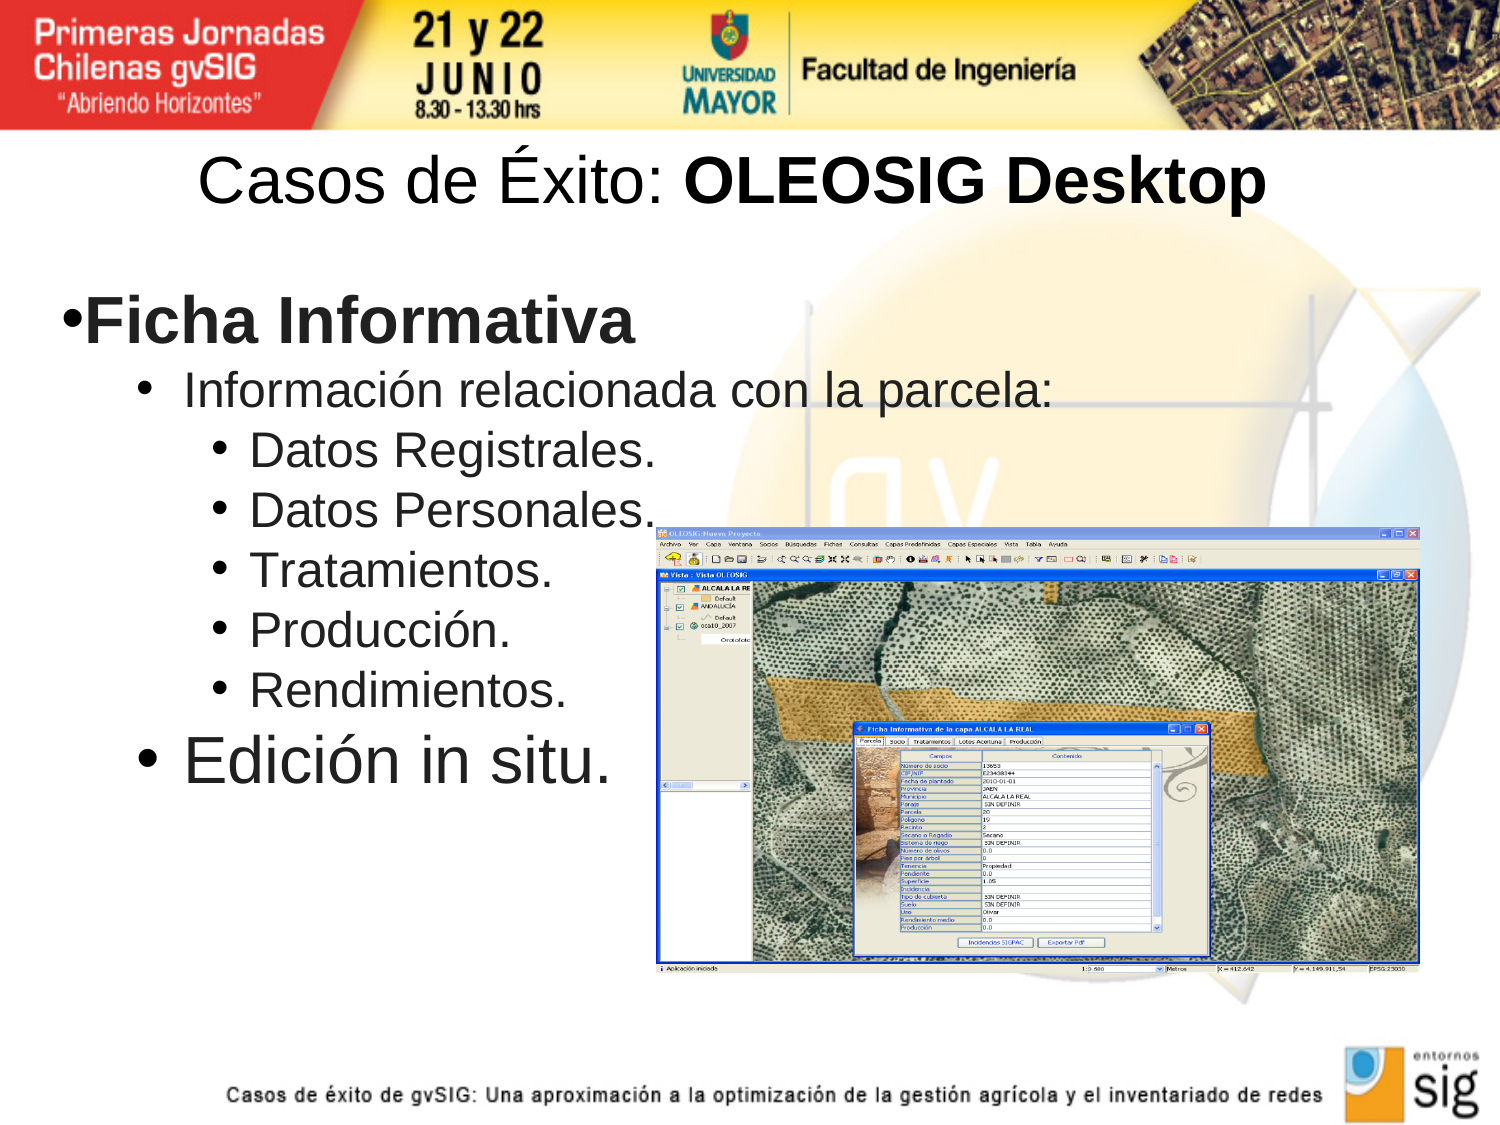

# Casos de Éxito: OLEOSIG Desktop
Ficha Informativa
Información relacionada con la parcela:
Datos Registrales.
Datos Personales.
Tratamientos.
Producción.
Rendimientos.
Edición in situ.